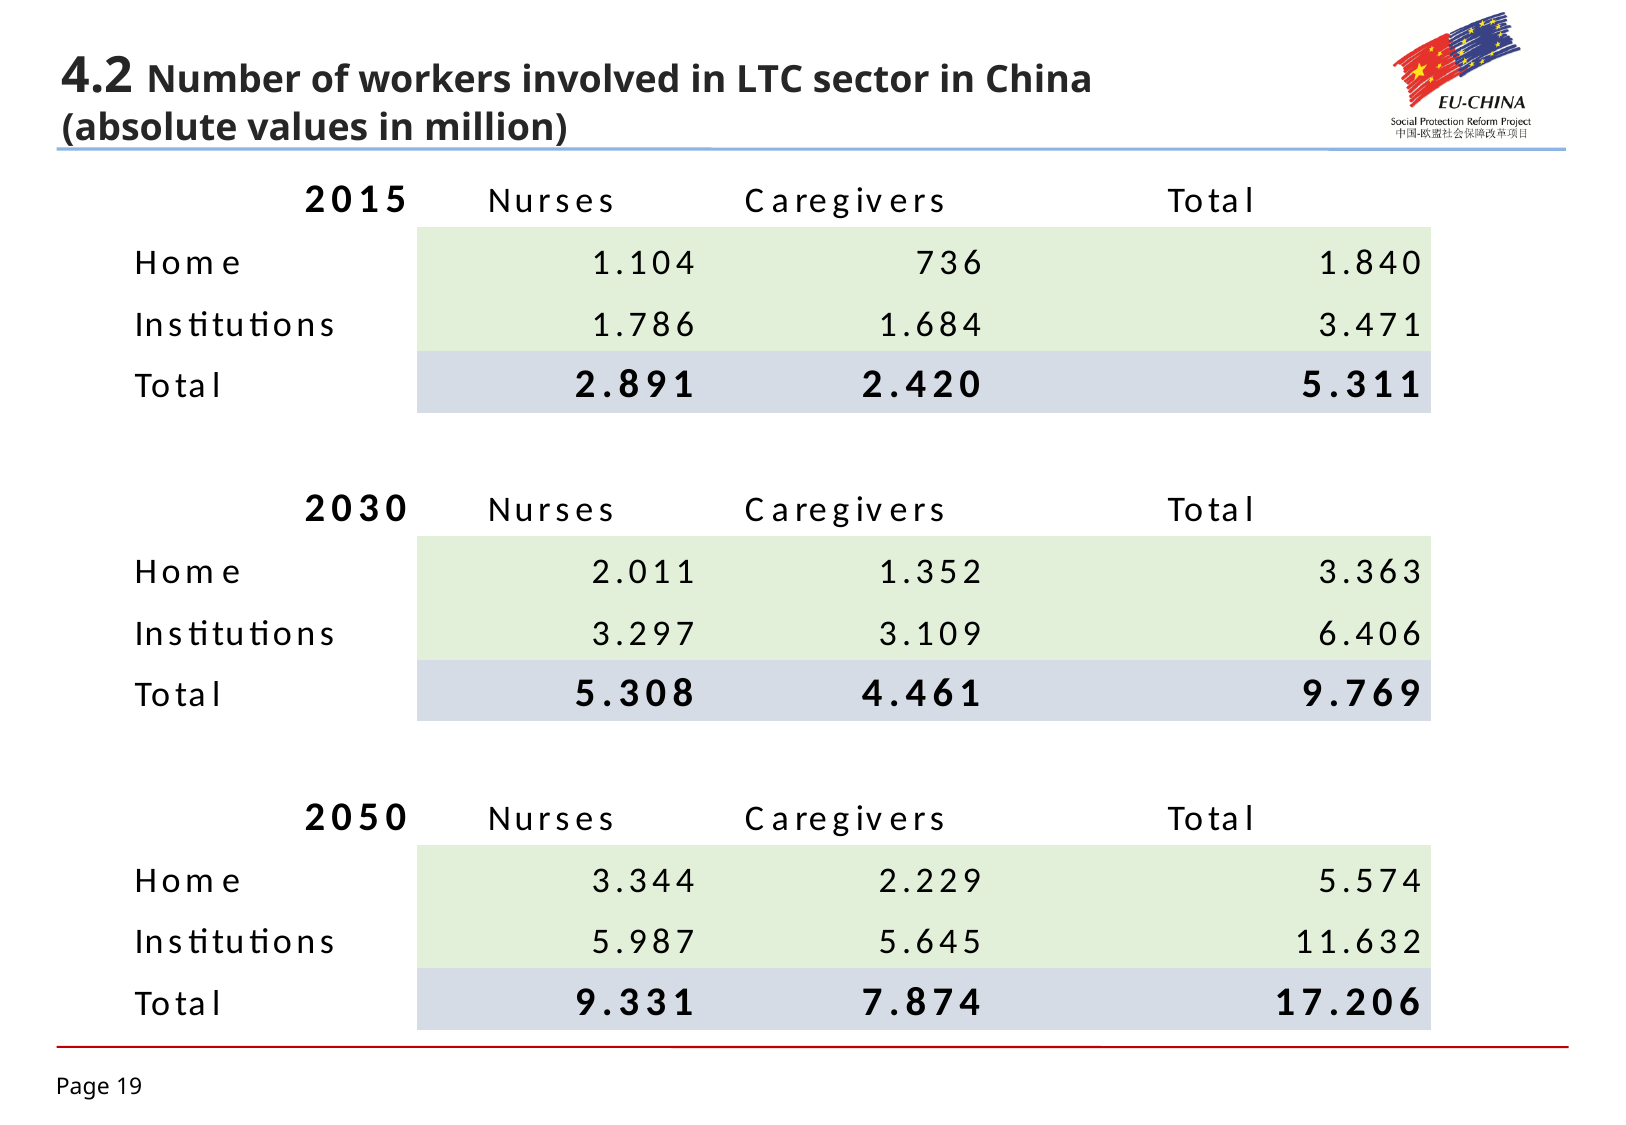

4.2 Number of workers involved in LTC sector in China
(absolute values in million)